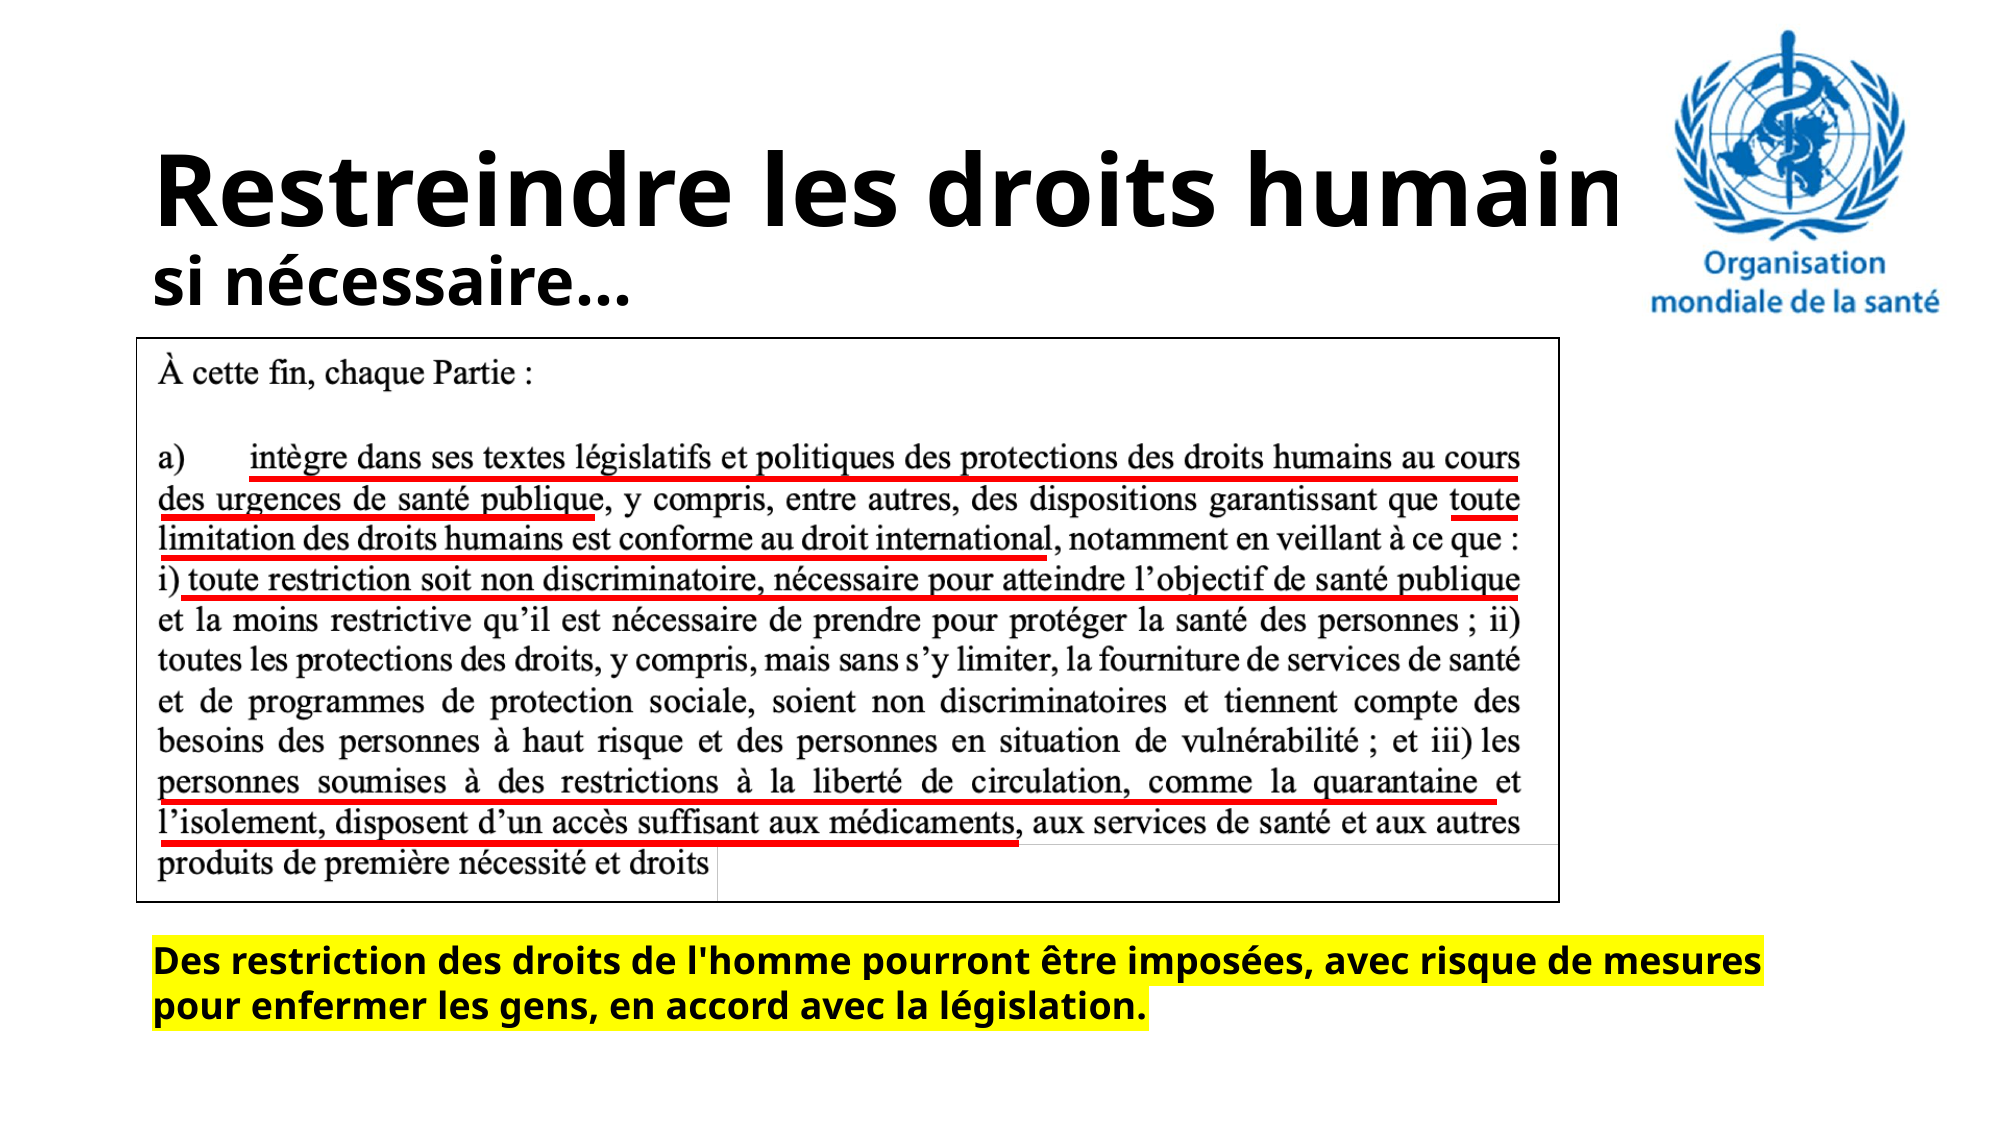

# Restreindre les droits humains si nécessaire…
Des restriction des droits de l'homme pourront être imposées, avec risque de mesures pour enfermer les gens, en accord avec la législation.